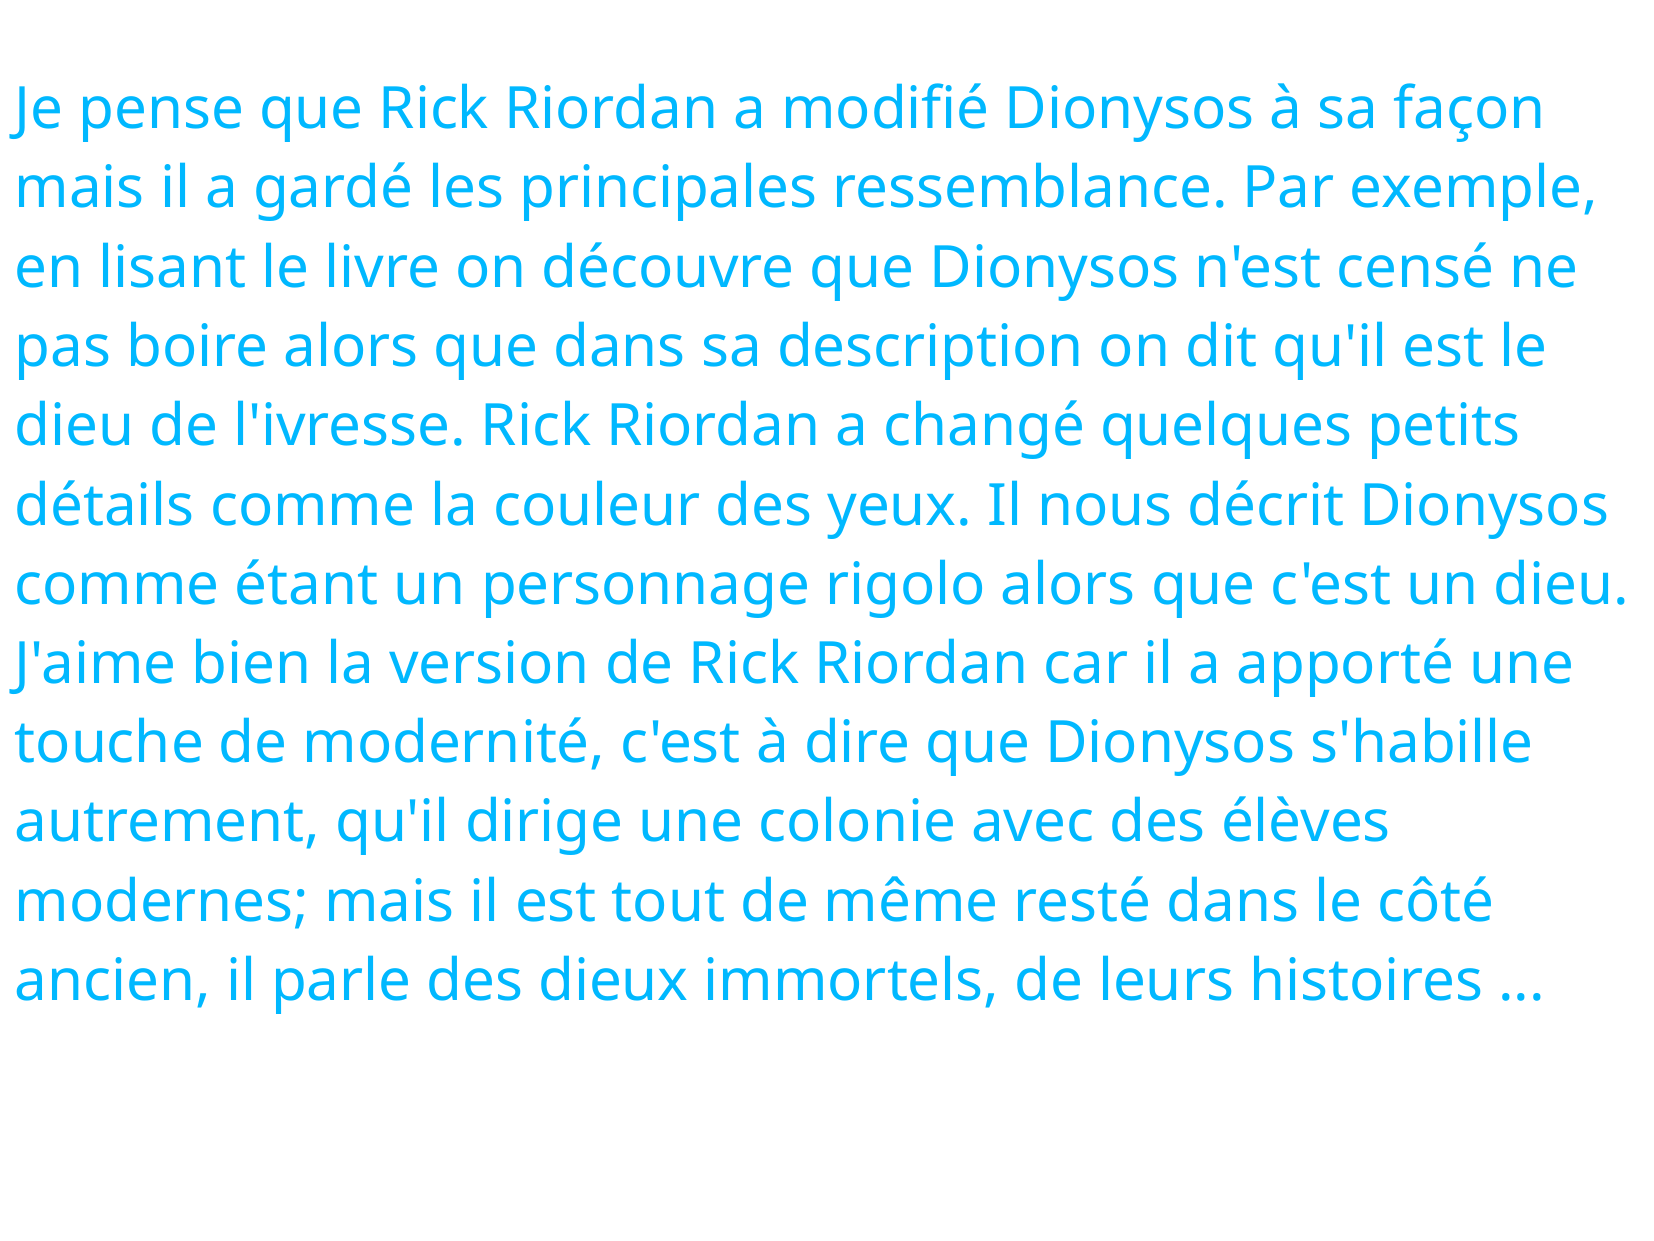

Je pense que Rick Riordan a modifié Dionysos à sa façon mais il a gardé les principales ressemblance. Par exemple, en lisant le livre on découvre que Dionysos n'est censé ne pas boire alors que dans sa description on dit qu'il est le dieu de l'ivresse. Rick Riordan a changé quelques petits détails comme la couleur des yeux. Il nous décrit Dionysos comme étant un personnage rigolo alors que c'est un dieu.
J'aime bien la version de Rick Riordan car il a apporté une touche de modernité, c'est à dire que Dionysos s'habille autrement, qu'il dirige une colonie avec des élèves modernes; mais il est tout de même resté dans le côté ancien, il parle des dieux immortels, de leurs histoires ...